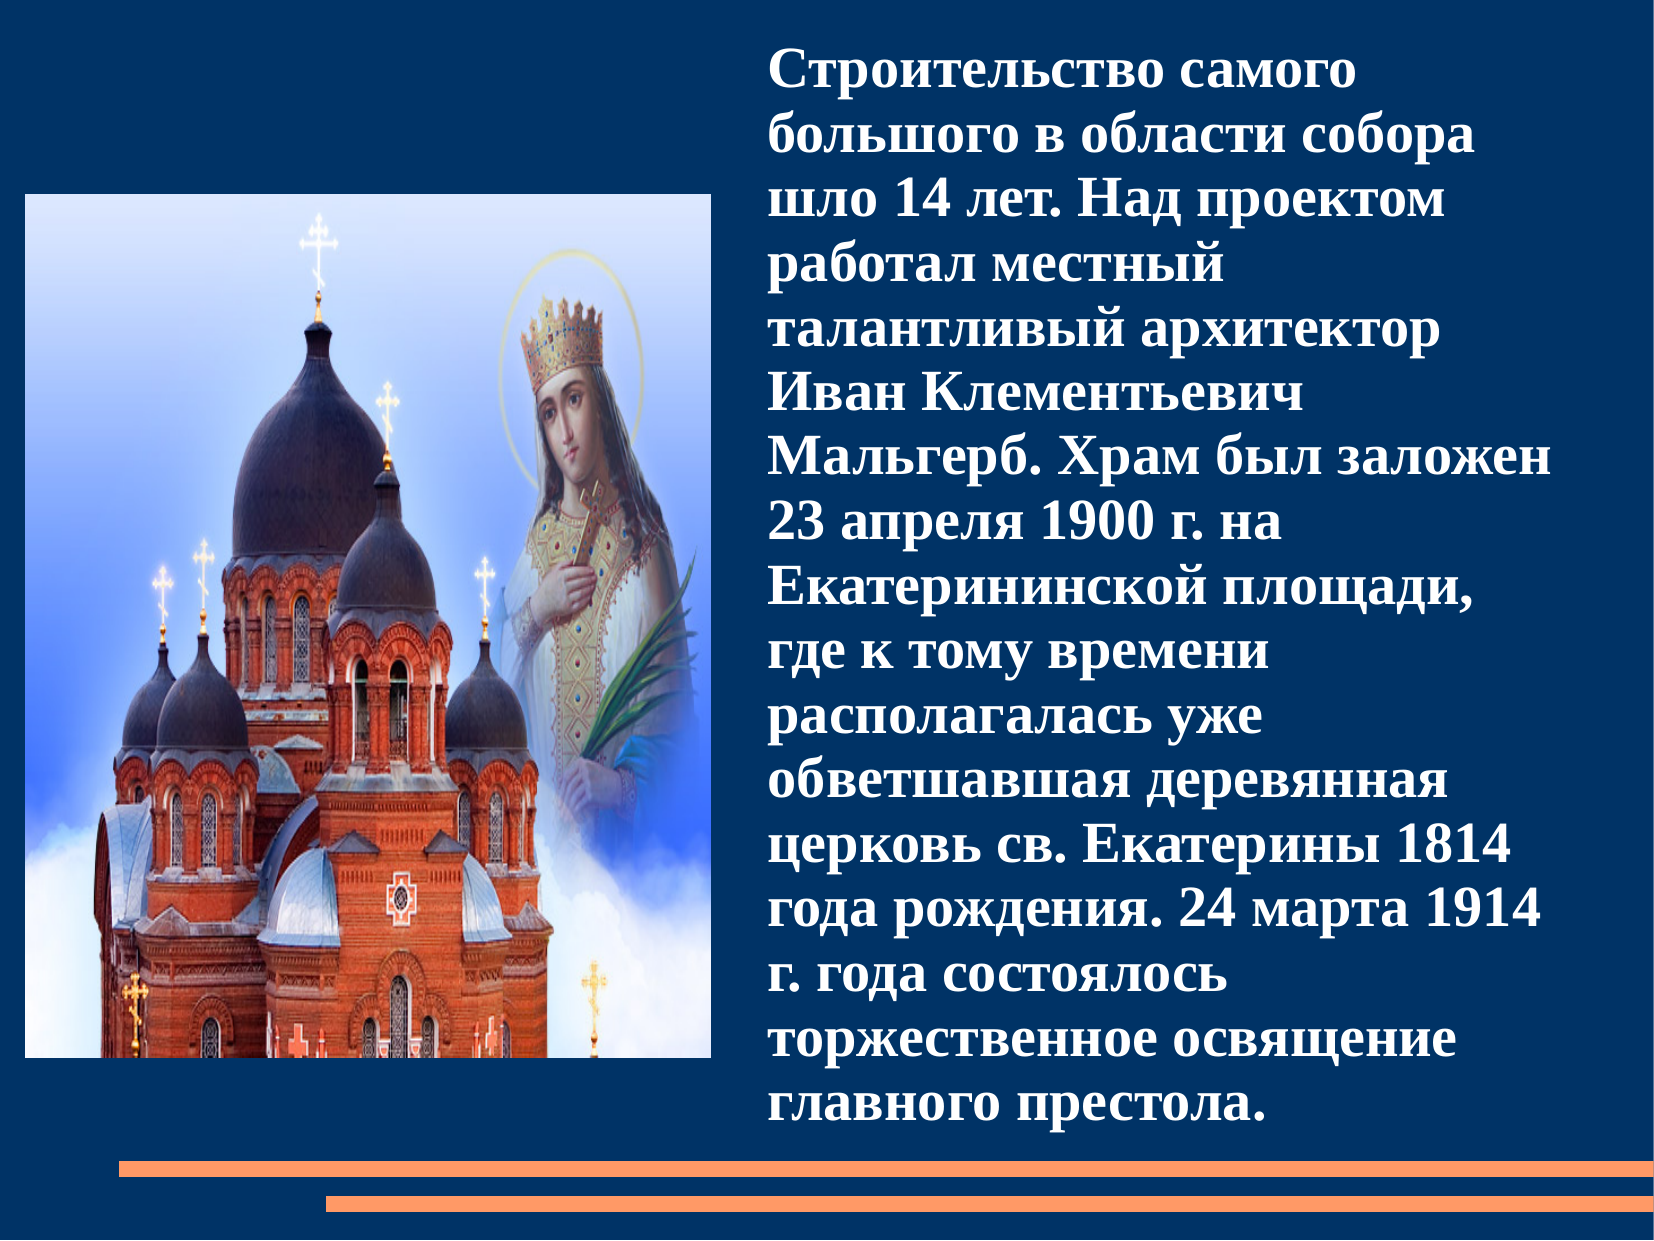

Строительство самого большого в области собора шло 14 лет. Над проектом работал местный талантливый архитектор Иван Клементьевич Мальгерб. Храм был заложен 23 апреля 1900 г. на Екатерининской площади, где к тому времени располагалась уже обветшавшая деревянная церковь св. Екатерины 1814 года рождения. 24 марта 1914 г. года состоялось торжественное освящение главного престола.
#